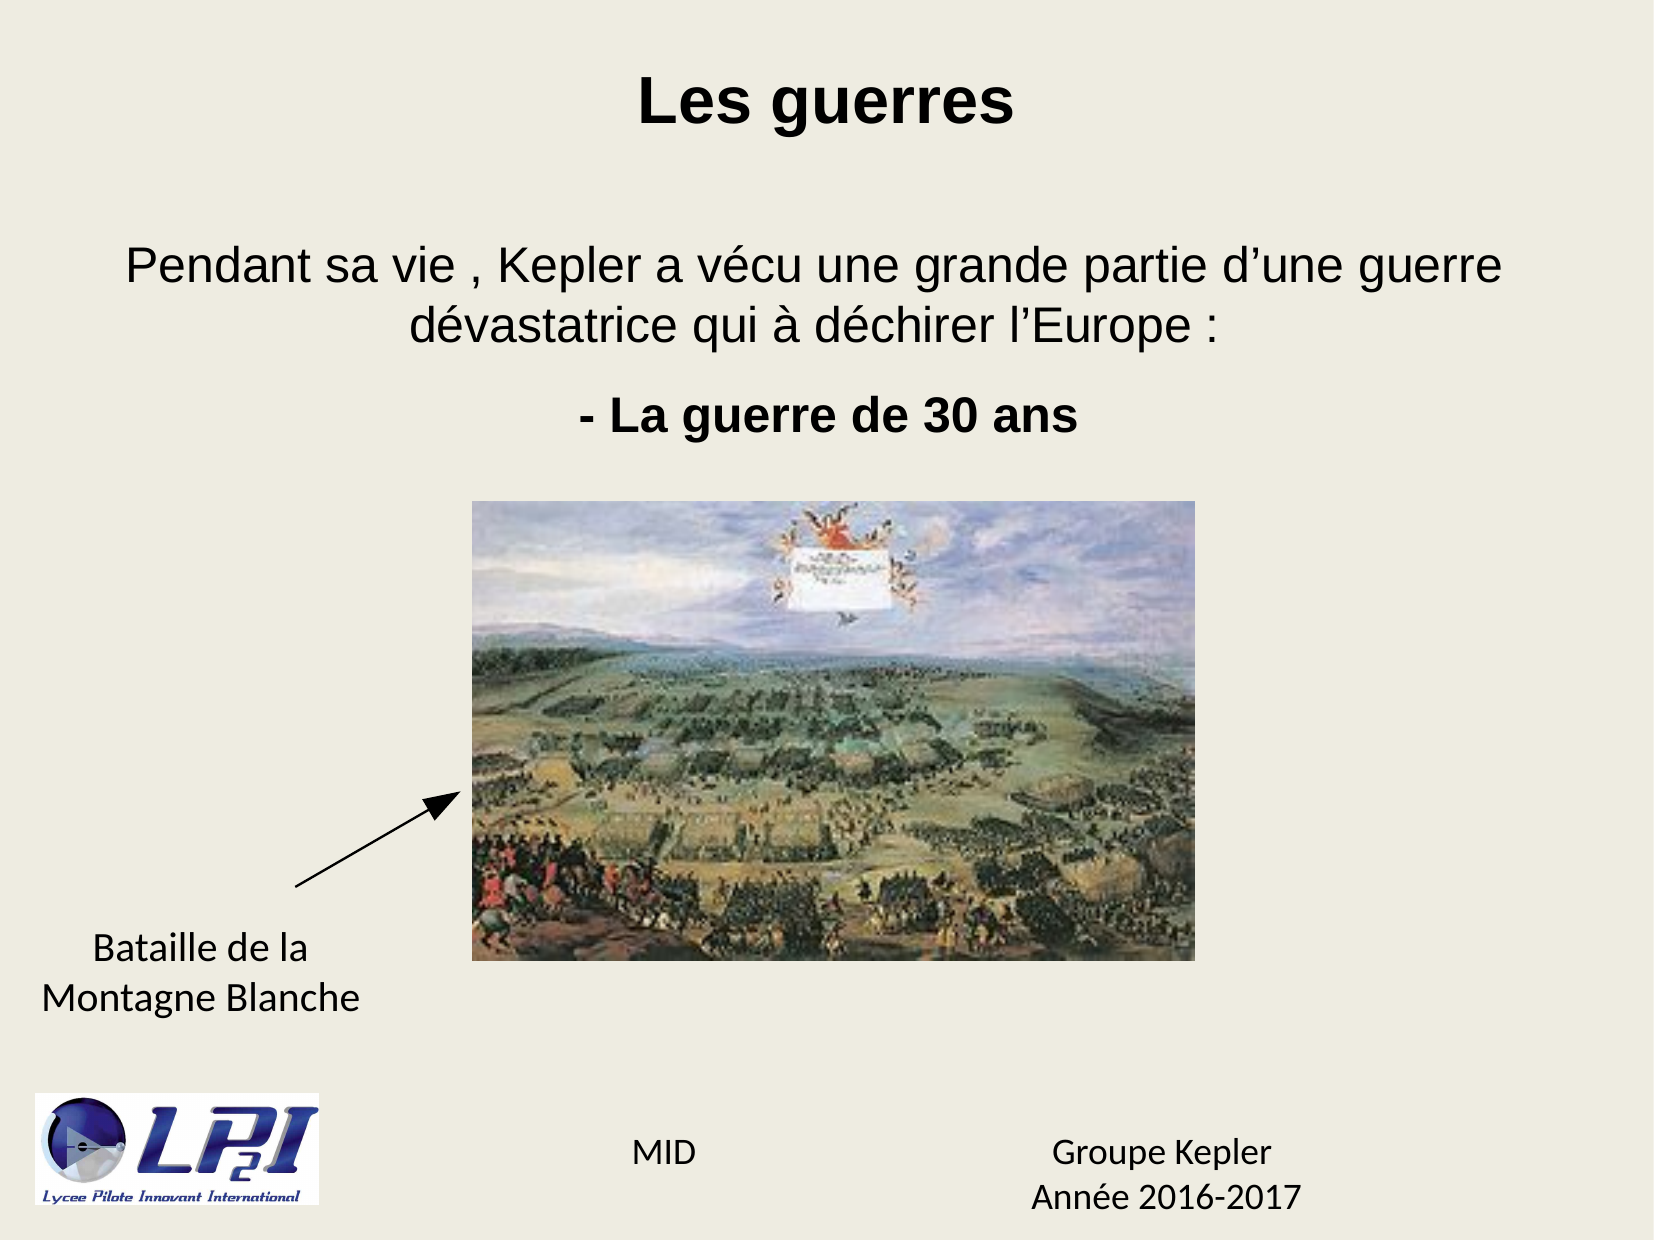

# Les guerres
Pendant sa vie , Kepler a vécu une grande partie d’une guerre dévastatrice qui à déchirer l’Europe :
 - La guerre de 30 ans
Bataille de la Montagne Blanche
 MID Groupe Kepler
 Année 2016-2017